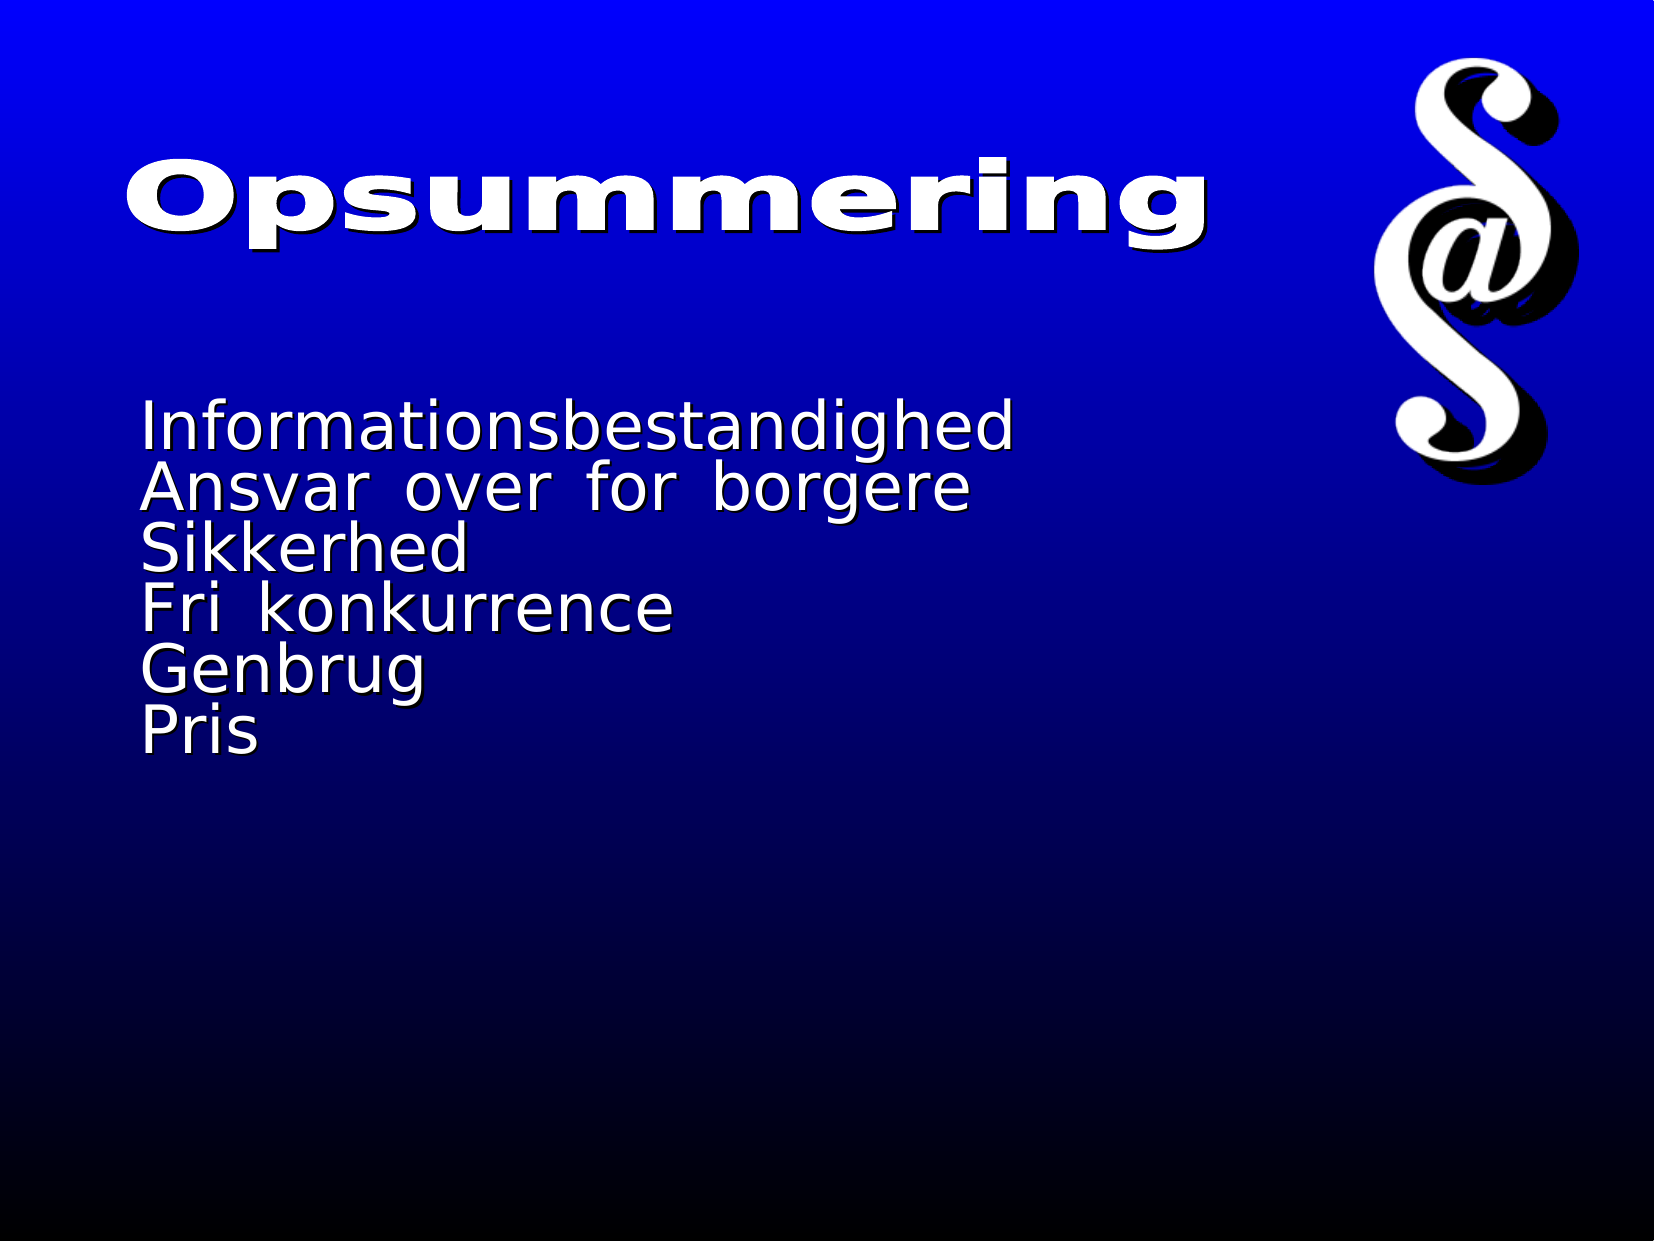

# Opsummering
Informationsbestandighed
Ansvar over for borgere
Sikkerhed
Fri konkurrence
Genbrug
Pris